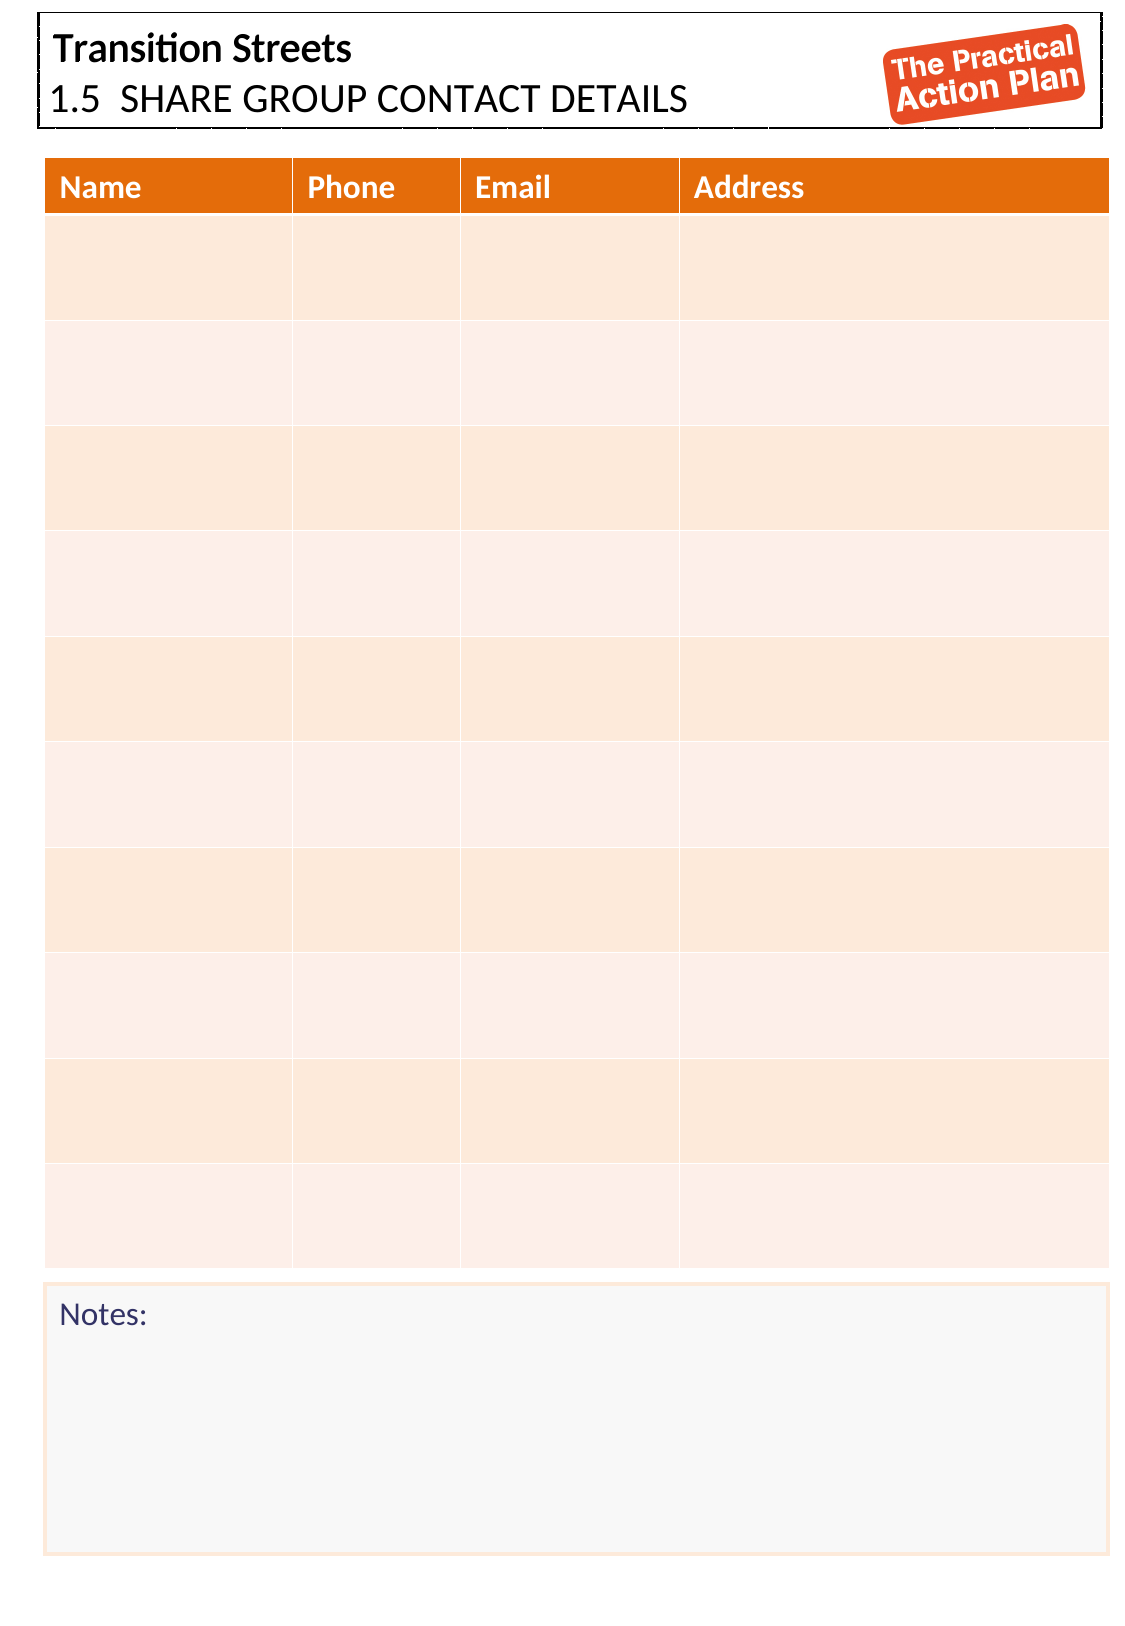

Transition Streets
 1.5 SHARE GROUP CONTACT DETAILS
| Name | Phone | Email | Address |
| --- | --- | --- | --- |
| | | | |
| | | | |
| | | | |
| | | | |
| | | | |
| | | | |
| | | | |
| | | | |
| | | | |
| | | | |
Notes: